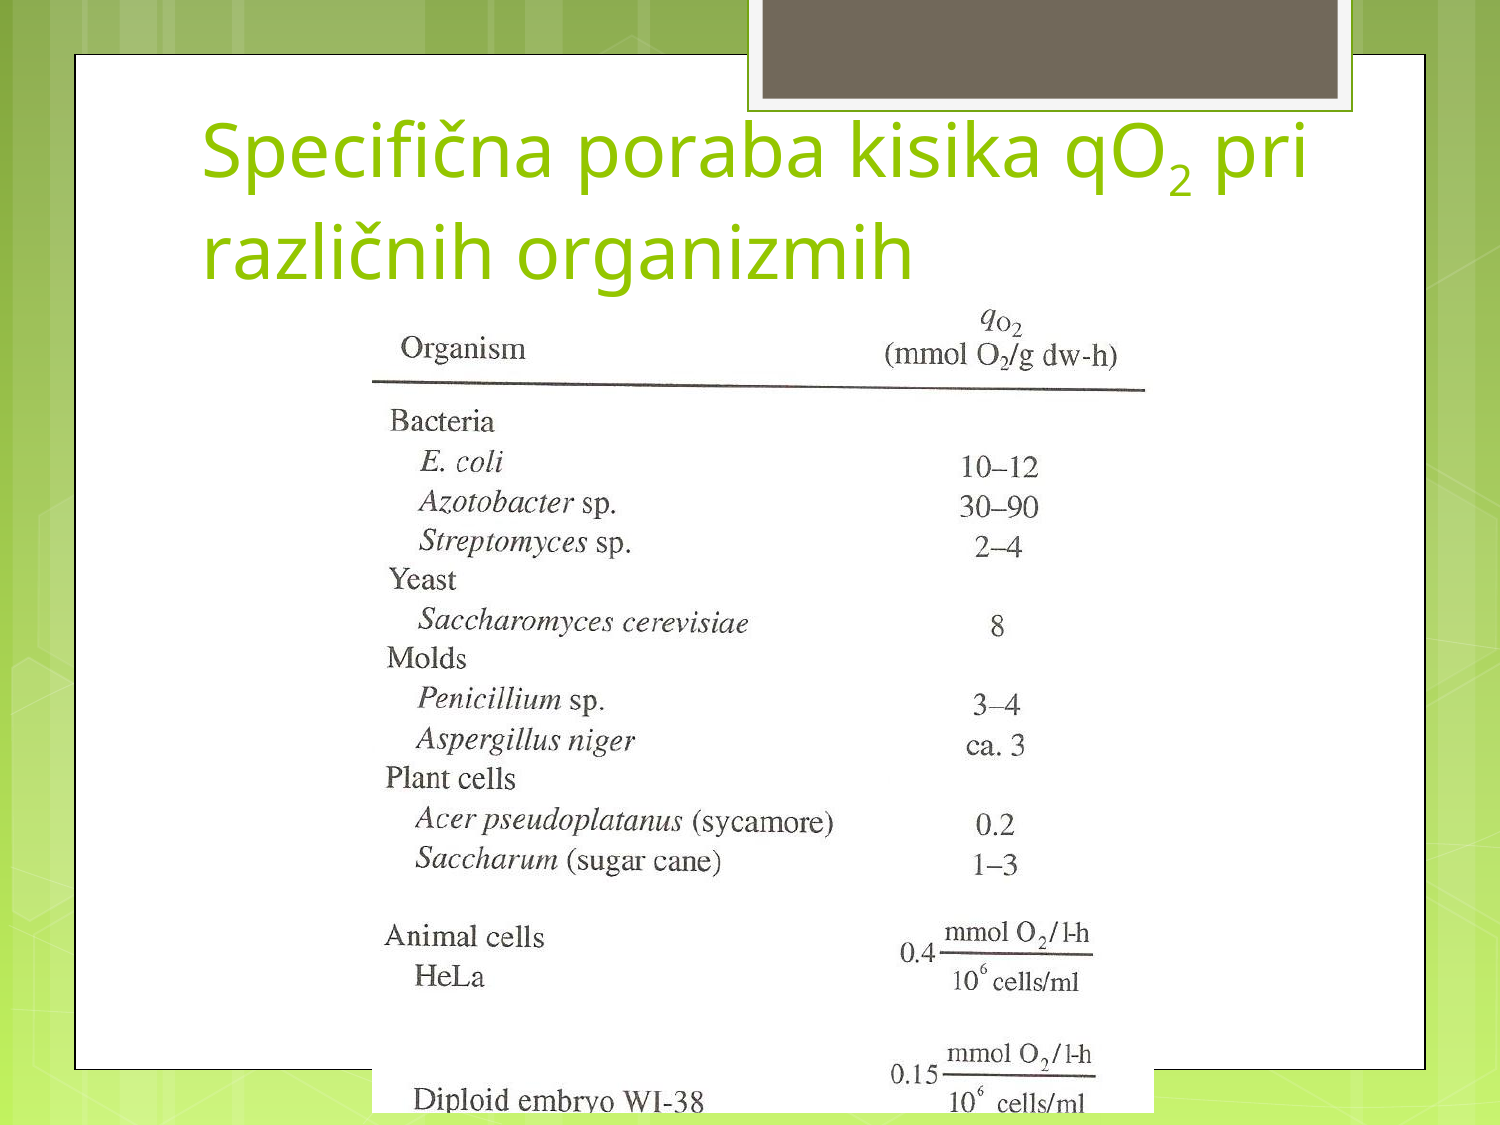

# Specifična poraba kisika qO2 pri različnih organizmih